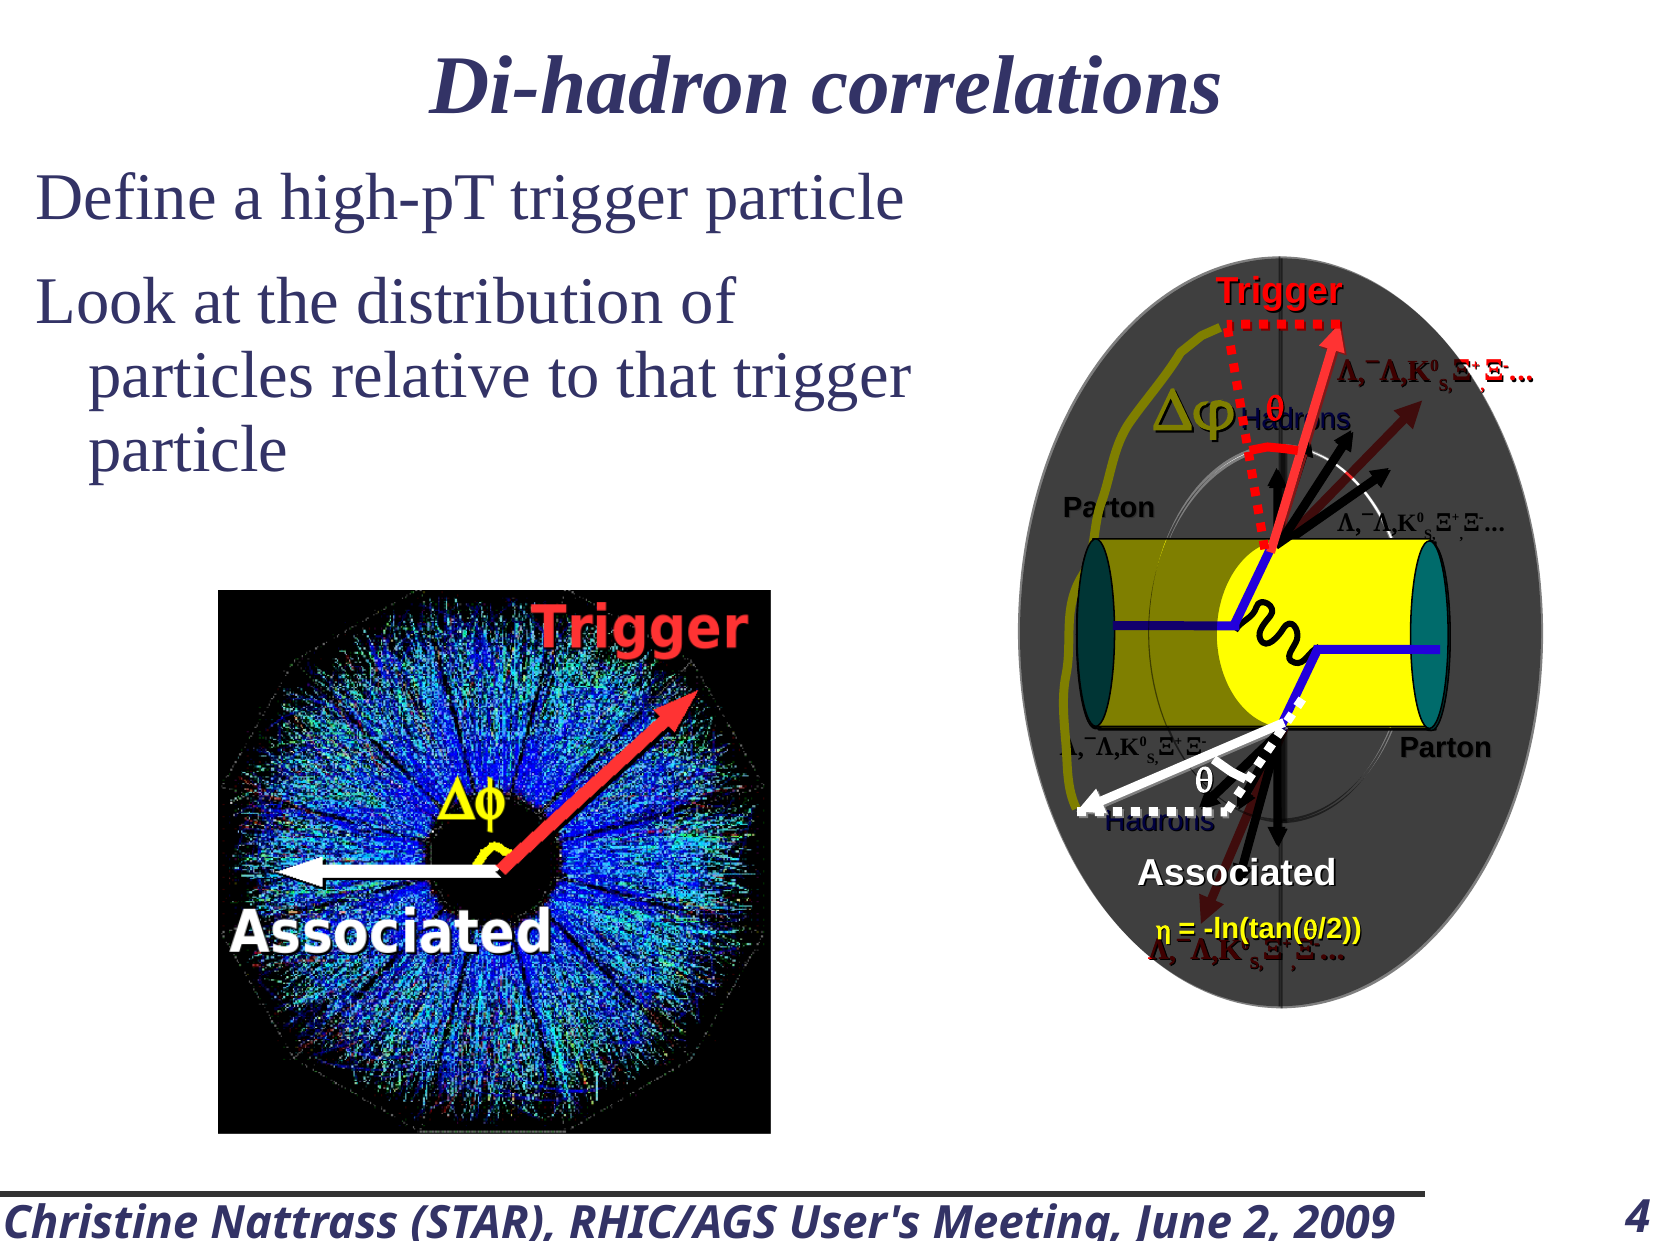

# Di-hadron correlations
Define a high-pT trigger particle
Look at the distribution of particles relative to that trigger particle
Trigger


Associated
 = -ln(tan(/2))‏

ΛΛK0S,Ξ+,Ξ-...
Hadrons
Parton
ΛΛK0S,Ξ+,Ξ-...
Parton
ΛΛK0S,Ξ+,Ξ-...
Hadrons
ΛΛK0S,Ξ+,Ξ-...
ΛΛK0S,Ξ+,Ξ-...